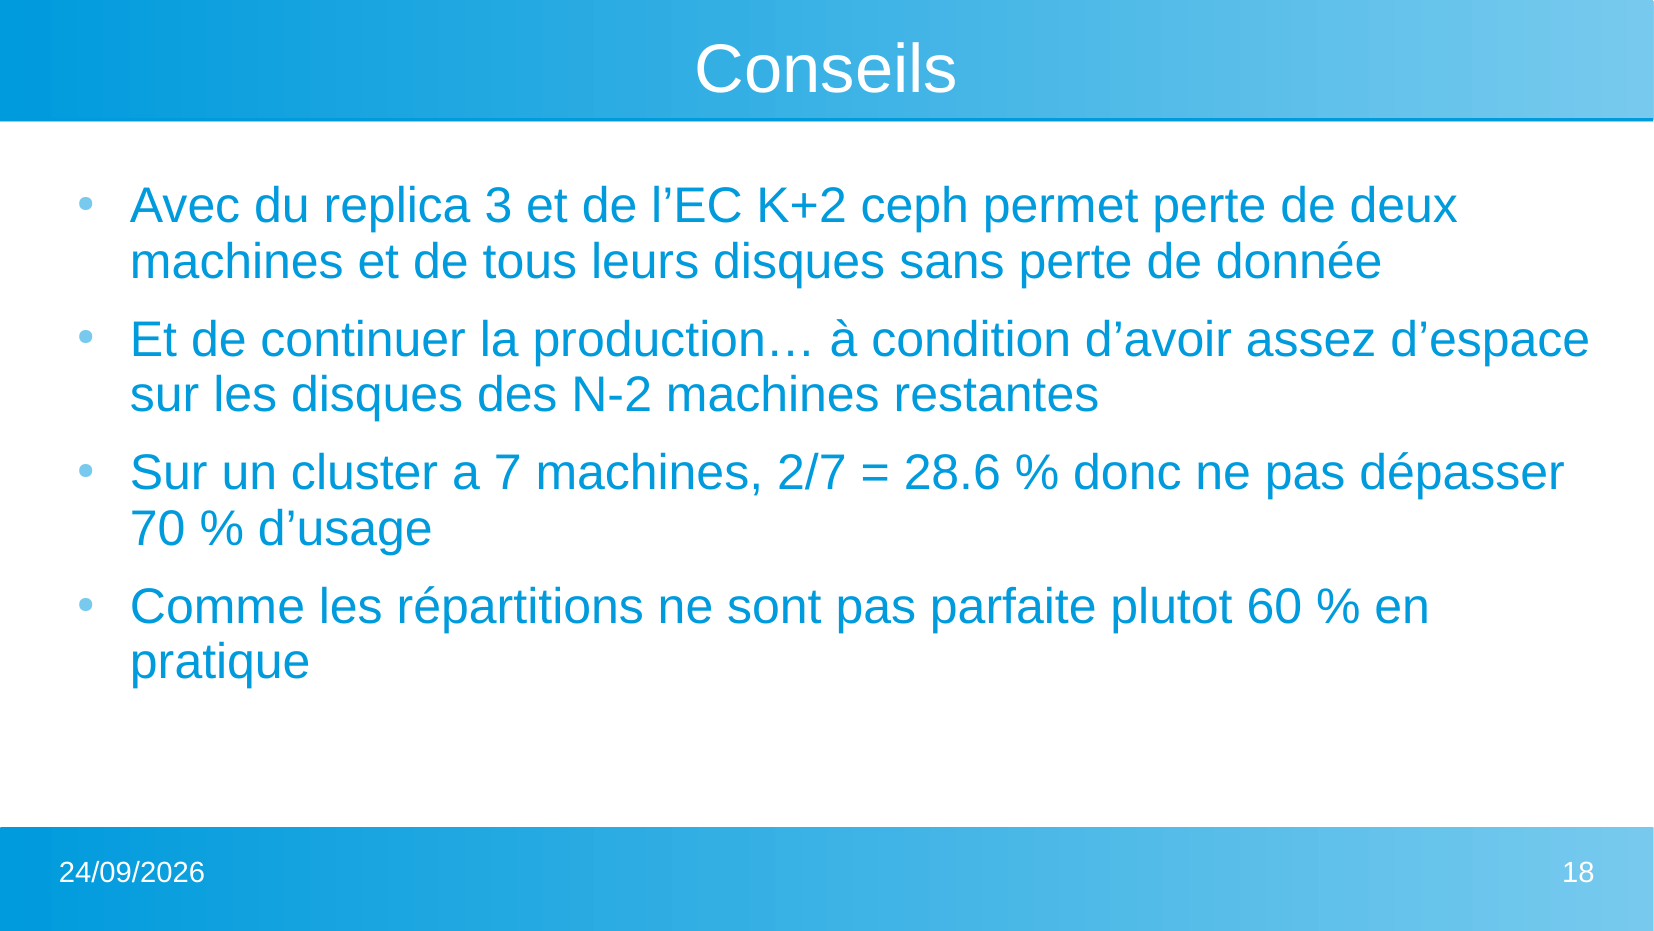

# Conseils
Avec du replica 3 et de l’EC K+2 ceph permet perte de deux machines et de tous leurs disques sans perte de donnée
Et de continuer la production… à condition d’avoir assez d’espace sur les disques des N-2 machines restantes
Sur un cluster a 7 machines, 2/7 = 28.6 % donc ne pas dépasser 70 % d’usage
Comme les répartitions ne sont pas parfaite plutot 60 % en pratique
18